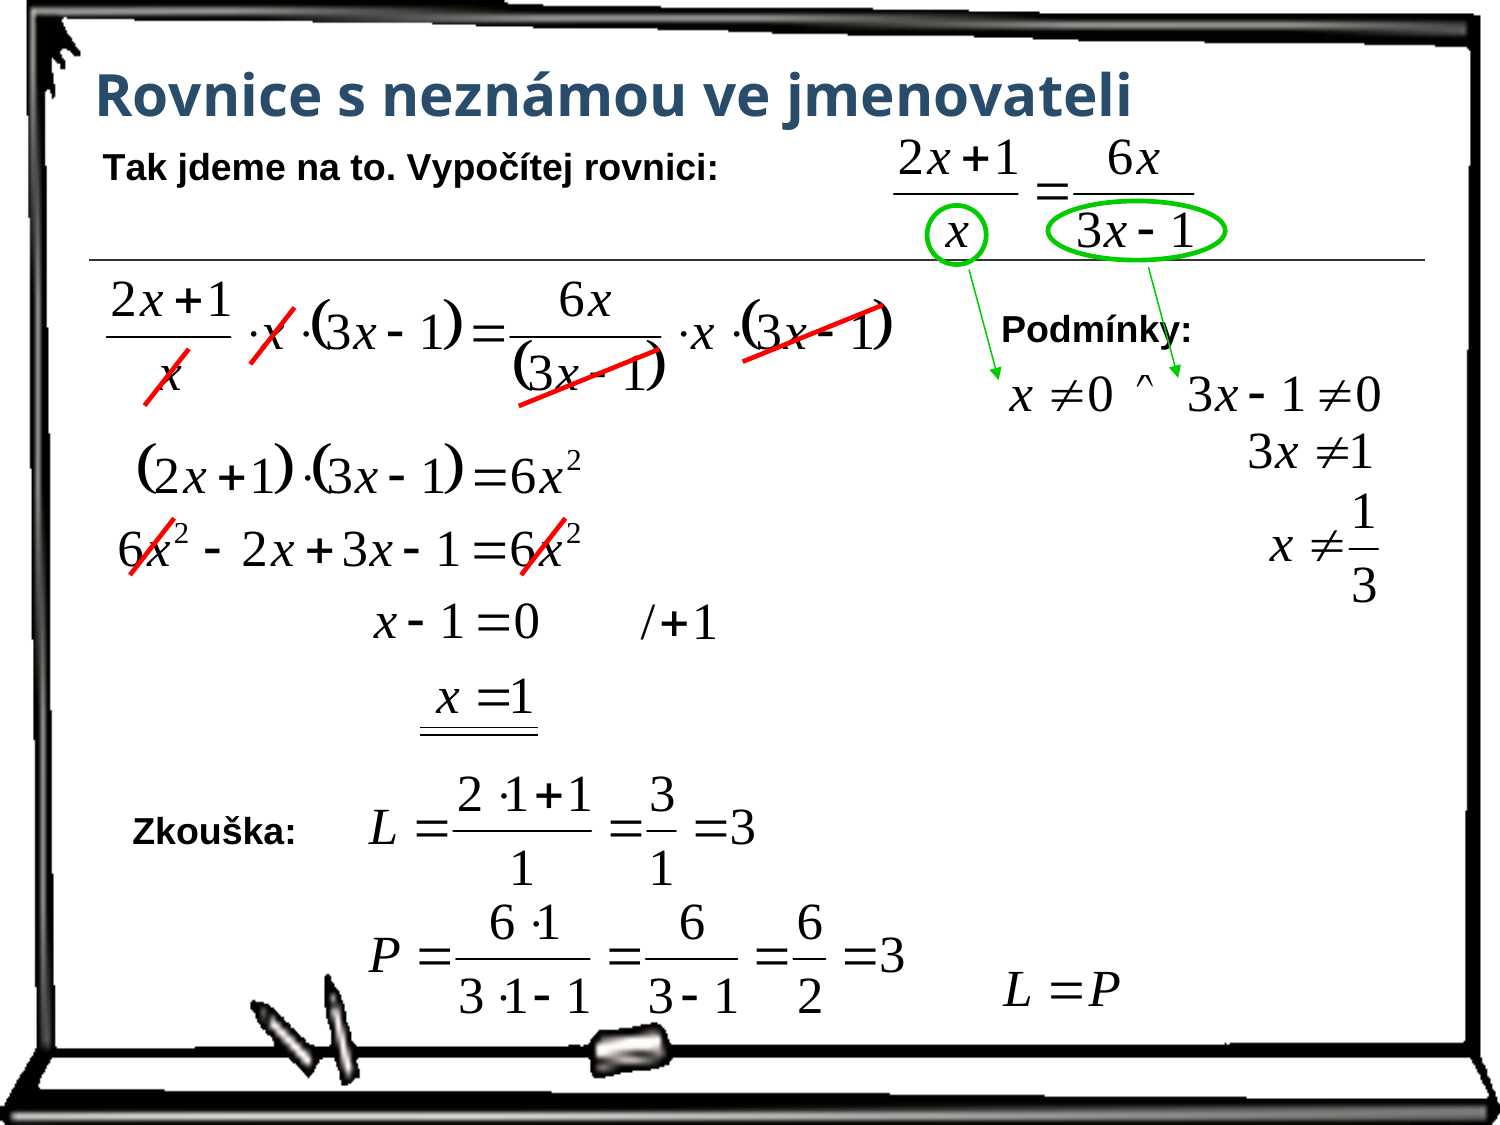

Rovnice s neznámou ve jmenovateli
Tak jdeme na to. Vypočítej rovnici:
Podmínky:
Zkouška: